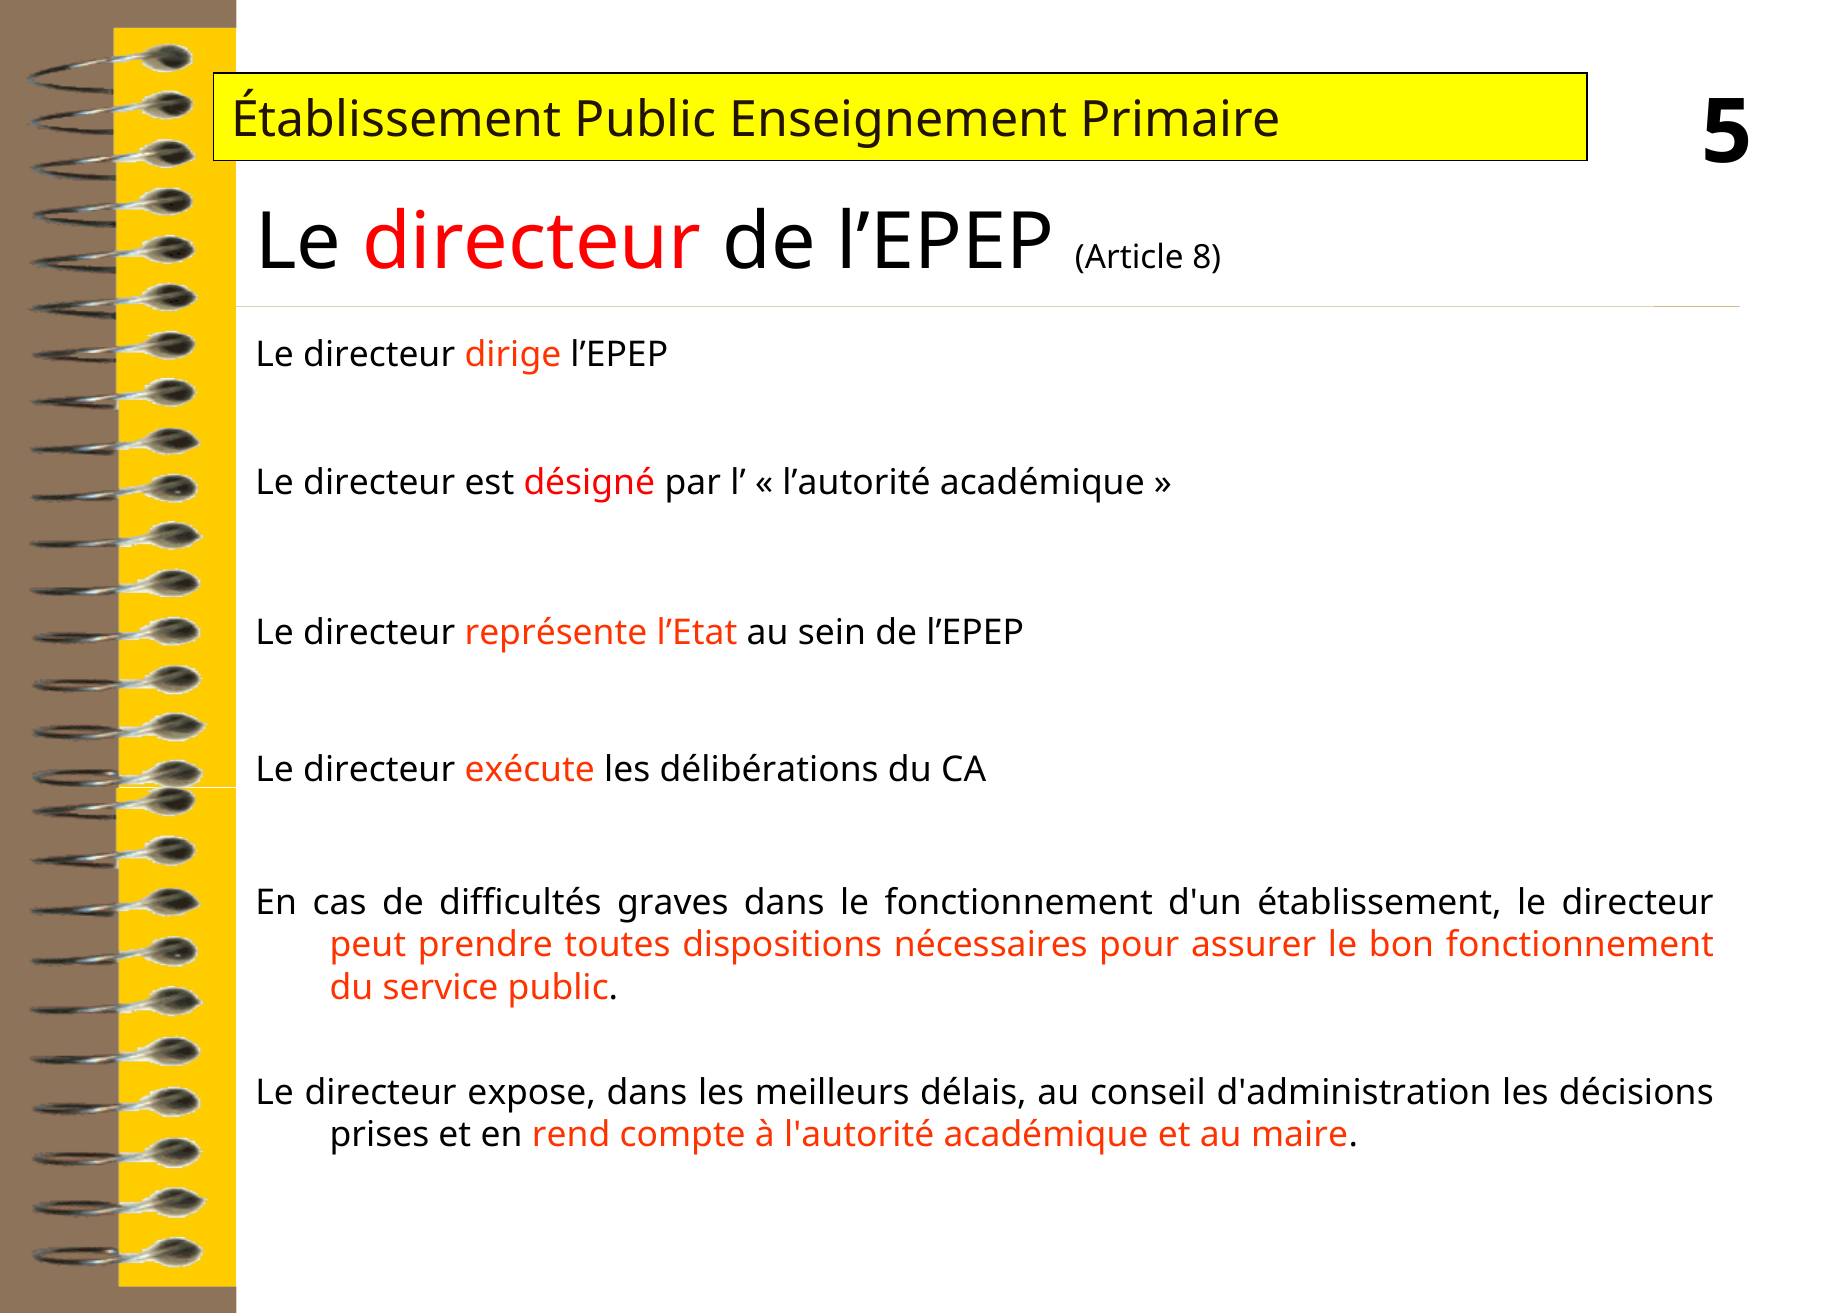

5
# Établissement Public Enseignement Primaire
Le directeur de l’EPEP (Article 8)‏
Le directeur dirige l’EPEP
Le directeur est désigné par l’ « l’autorité académique »
Le directeur représente l’Etat au sein de l’EPEP
Le directeur exécute les délibérations du CA
En cas de difficultés graves dans le fonctionnement d'un établissement, le directeur peut prendre toutes dispositions nécessaires pour assurer le bon fonctionnement du service public.
Le directeur expose, dans les meilleurs délais, au conseil d'administration les décisions prises et en rend compte à l'autorité académique et au maire.